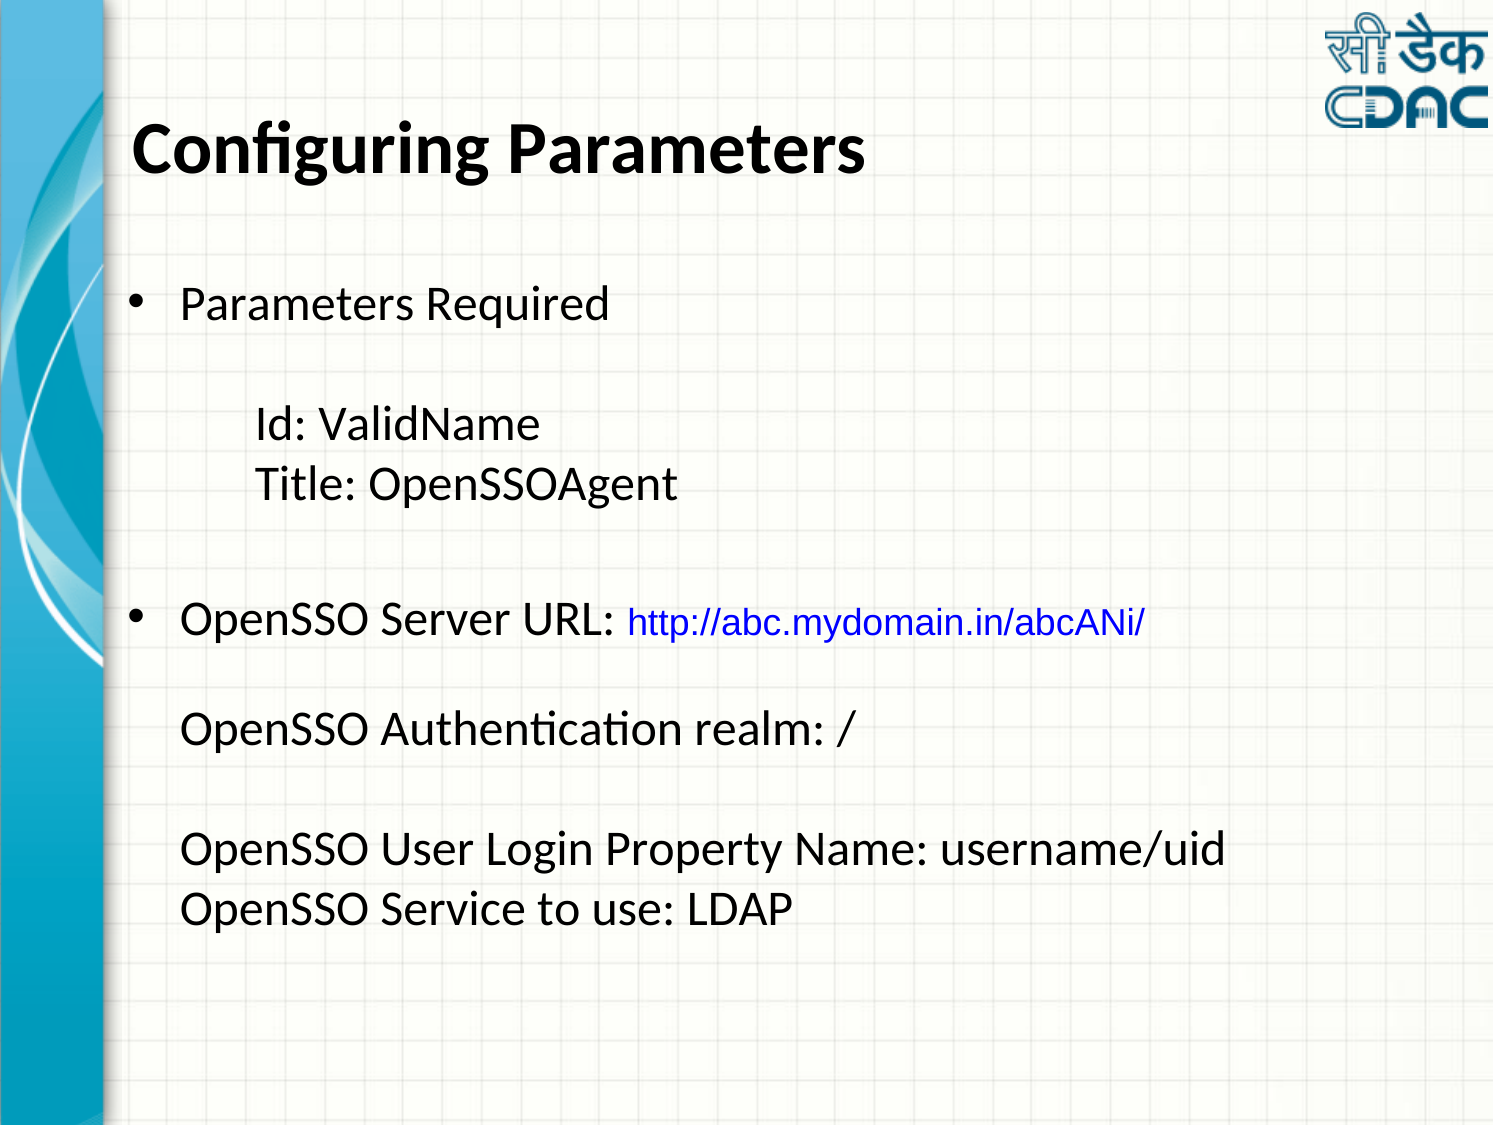

Configuring Parameters
Parameters Required
	Id: ValidName
	Title: OpenSSOAgent
OpenSSO Server URL: http://abc.mydomain.in/abcANi/
OpenSSO Authentication realm: /
OpenSSO User Login Property Name: username/uid
OpenSSO Service to use: LDAP